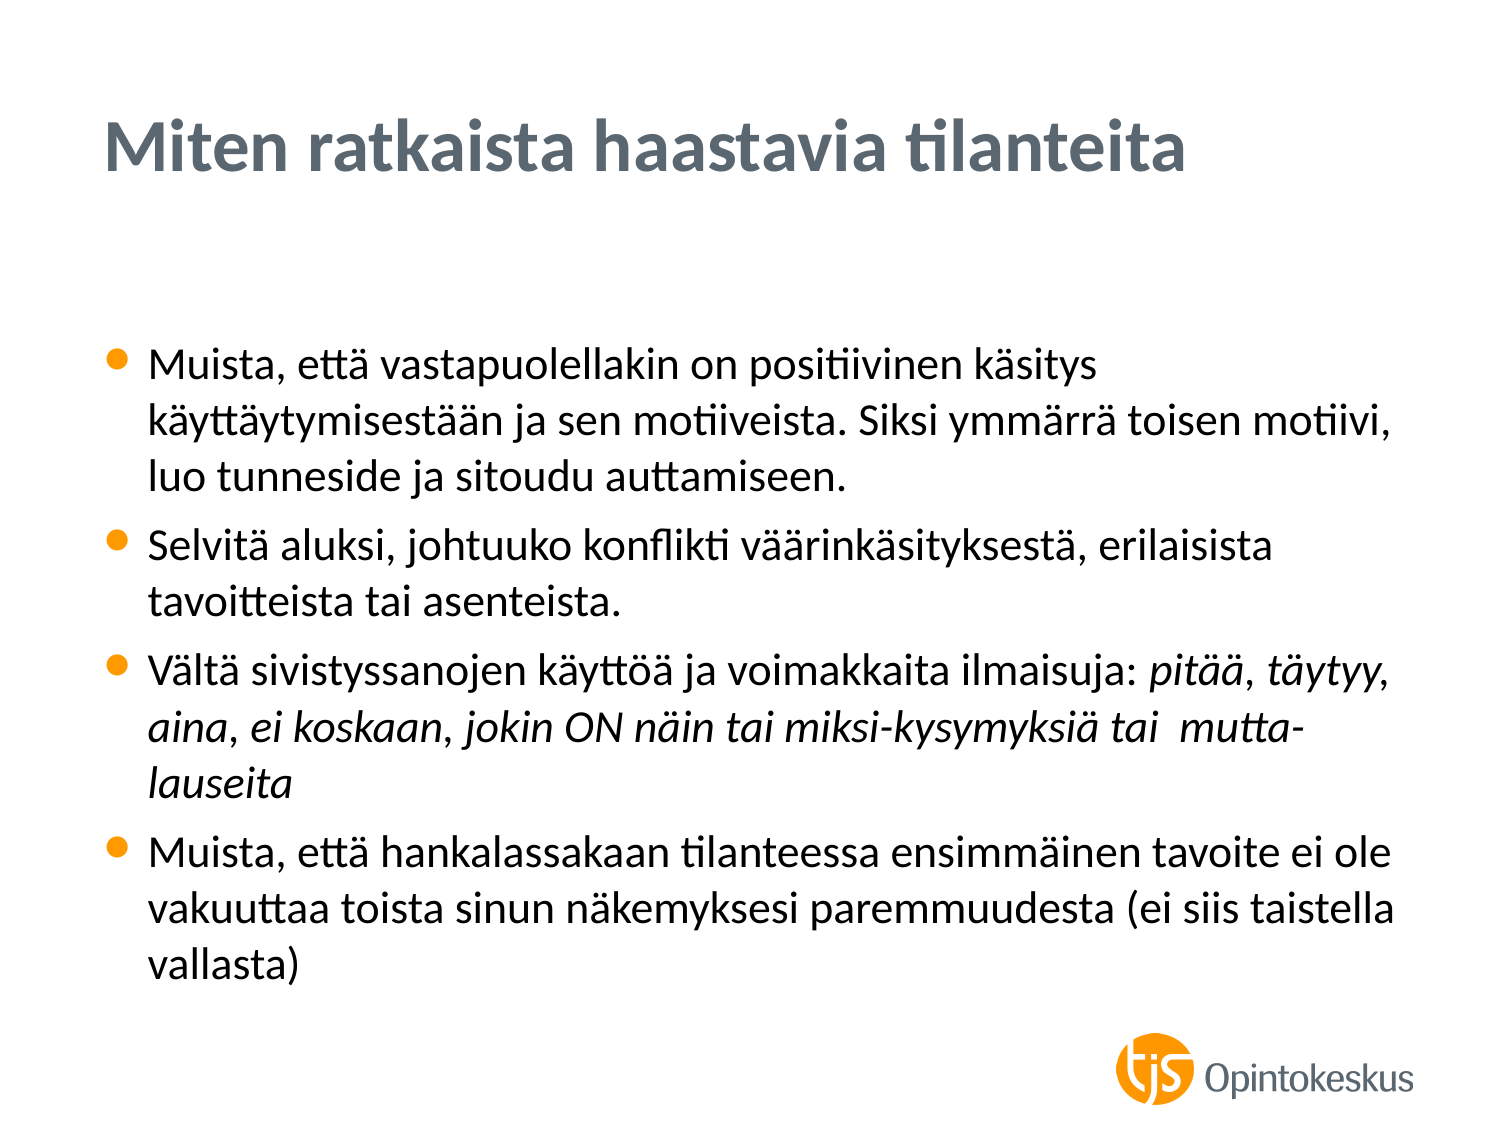

Miten ratkaista haastavia tilanteita
# Muista, että vastapuolellakin on positiivinen käsitys käyttäytymisestään ja sen motiiveista. Siksi ymmärrä toisen motiivi, luo tunneside ja sitoudu auttamiseen.
Selvitä aluksi, johtuuko konflikti väärinkäsityksestä, erilaisista tavoitteista tai asenteista.
Vältä sivistyssanojen käyttöä ja voimakkaita ilmaisuja: pitää, täytyy, aina, ei koskaan, jokin ON näin tai miksi-kysymyksiä tai mutta-lauseita
Muista, että hankalassakaan tilanteessa ensimmäinen tavoite ei ole vakuuttaa toista sinun näkemyksesi paremmuudesta (ei siis taistella vallasta)